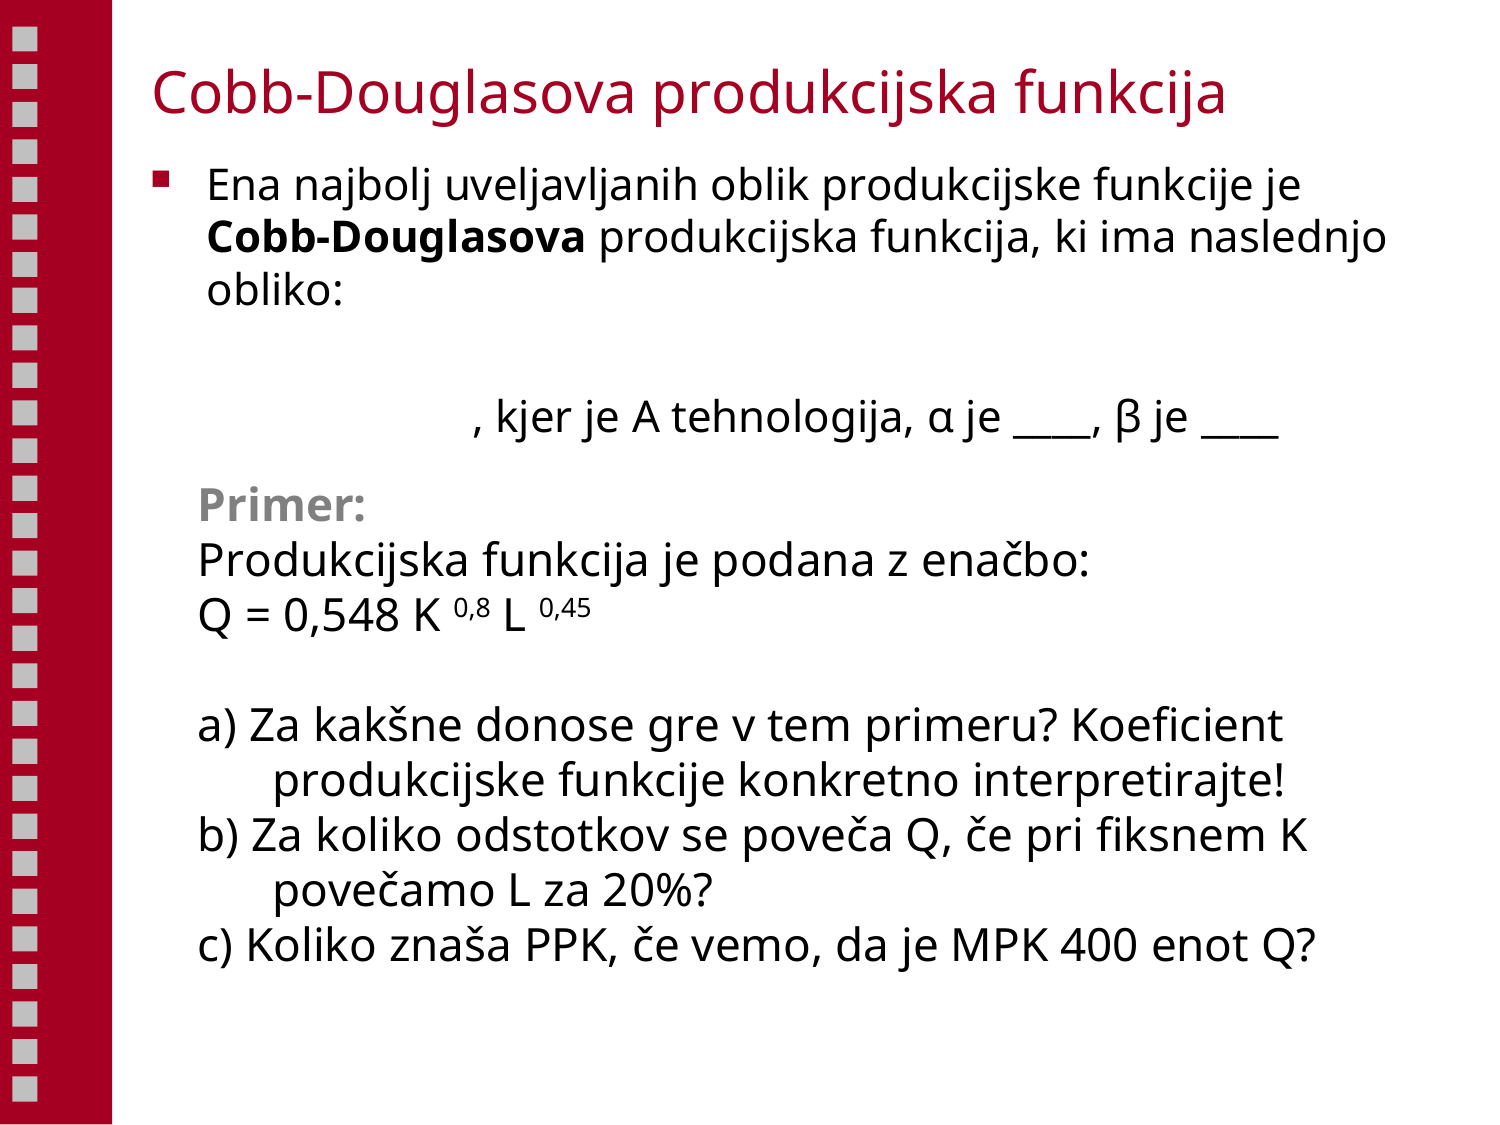

Cobb-Douglasova produkcijska funkcija
# Ena najbolj uveljavljanih oblik produkcijske funkcije je Cobb-Douglasova produkcijska funkcija, ki ima naslednjo obliko:
 , kjer je A tehnologija, α je ____, β je ____
Primer:
Produkcijska funkcija je podana z enačbo:
Q = 0,548 K 0,8 L 0,45
a) Za kakšne donose gre v tem primeru? Koeficient produkcijske funkcije konkretno interpretirajte!
b) Za koliko odstotkov se poveča Q, če pri fiksnem K povečamo L za 20%?
c) Koliko znaša PPK, če vemo, da je MPK 400 enot Q?